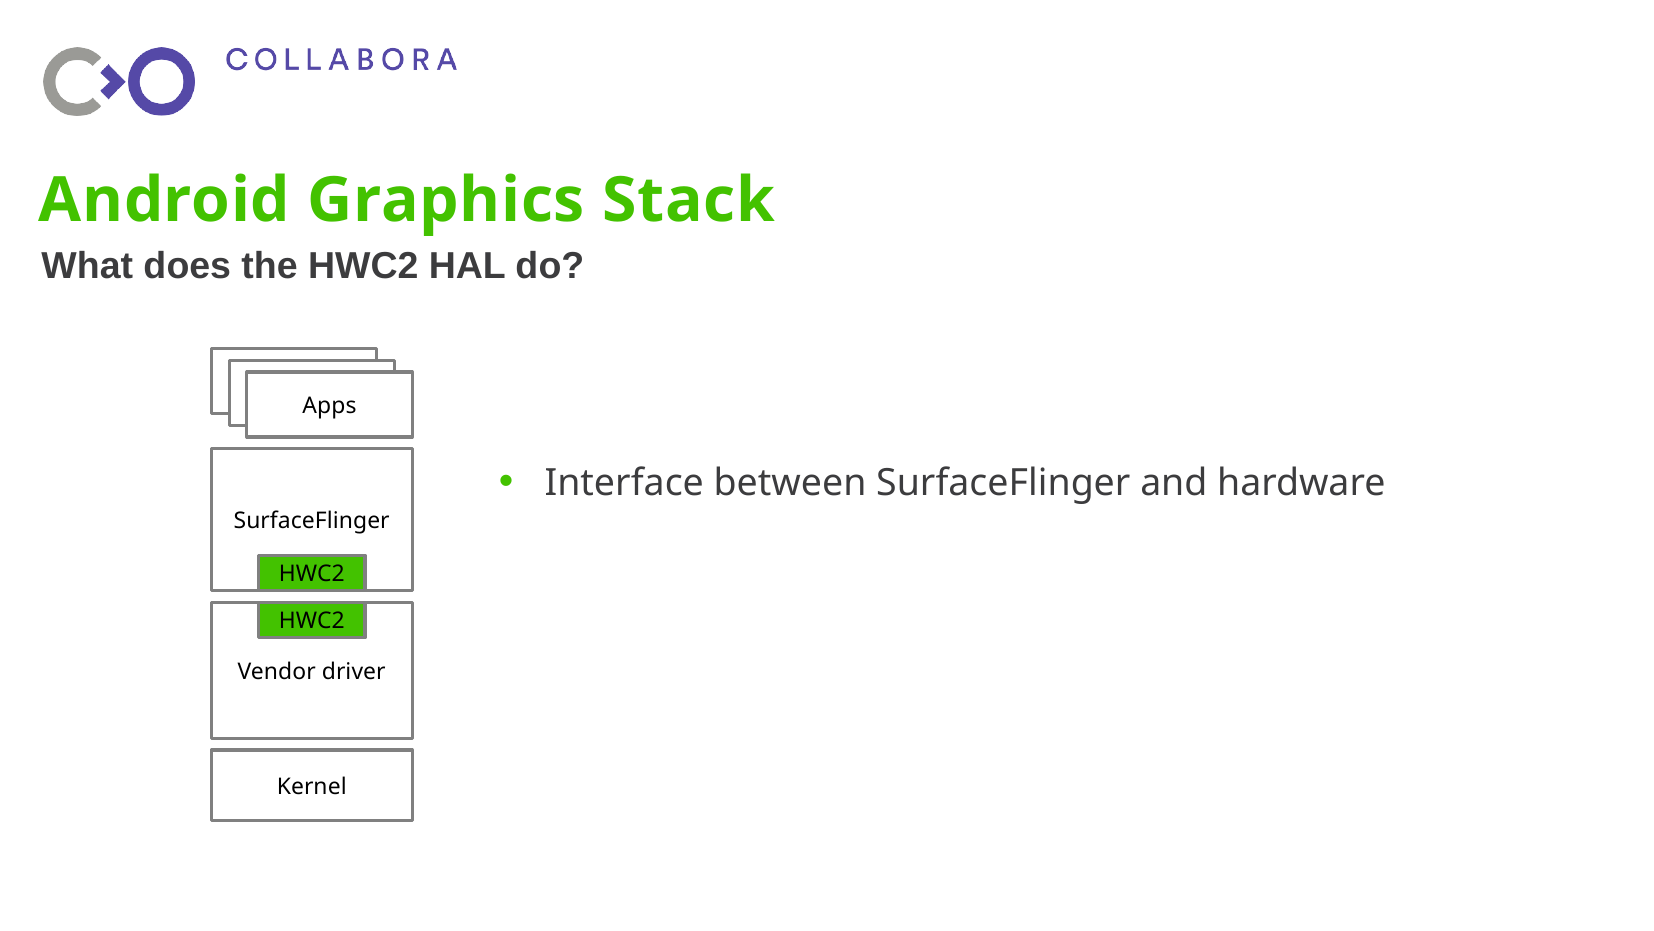

# Android Graphics Stack
What does the HWC2 HAL do?
Apps
Interface between SurfaceFlinger and hardware
SurfaceFlinger
HWC2
Vendor driver
HWC2
Kernel